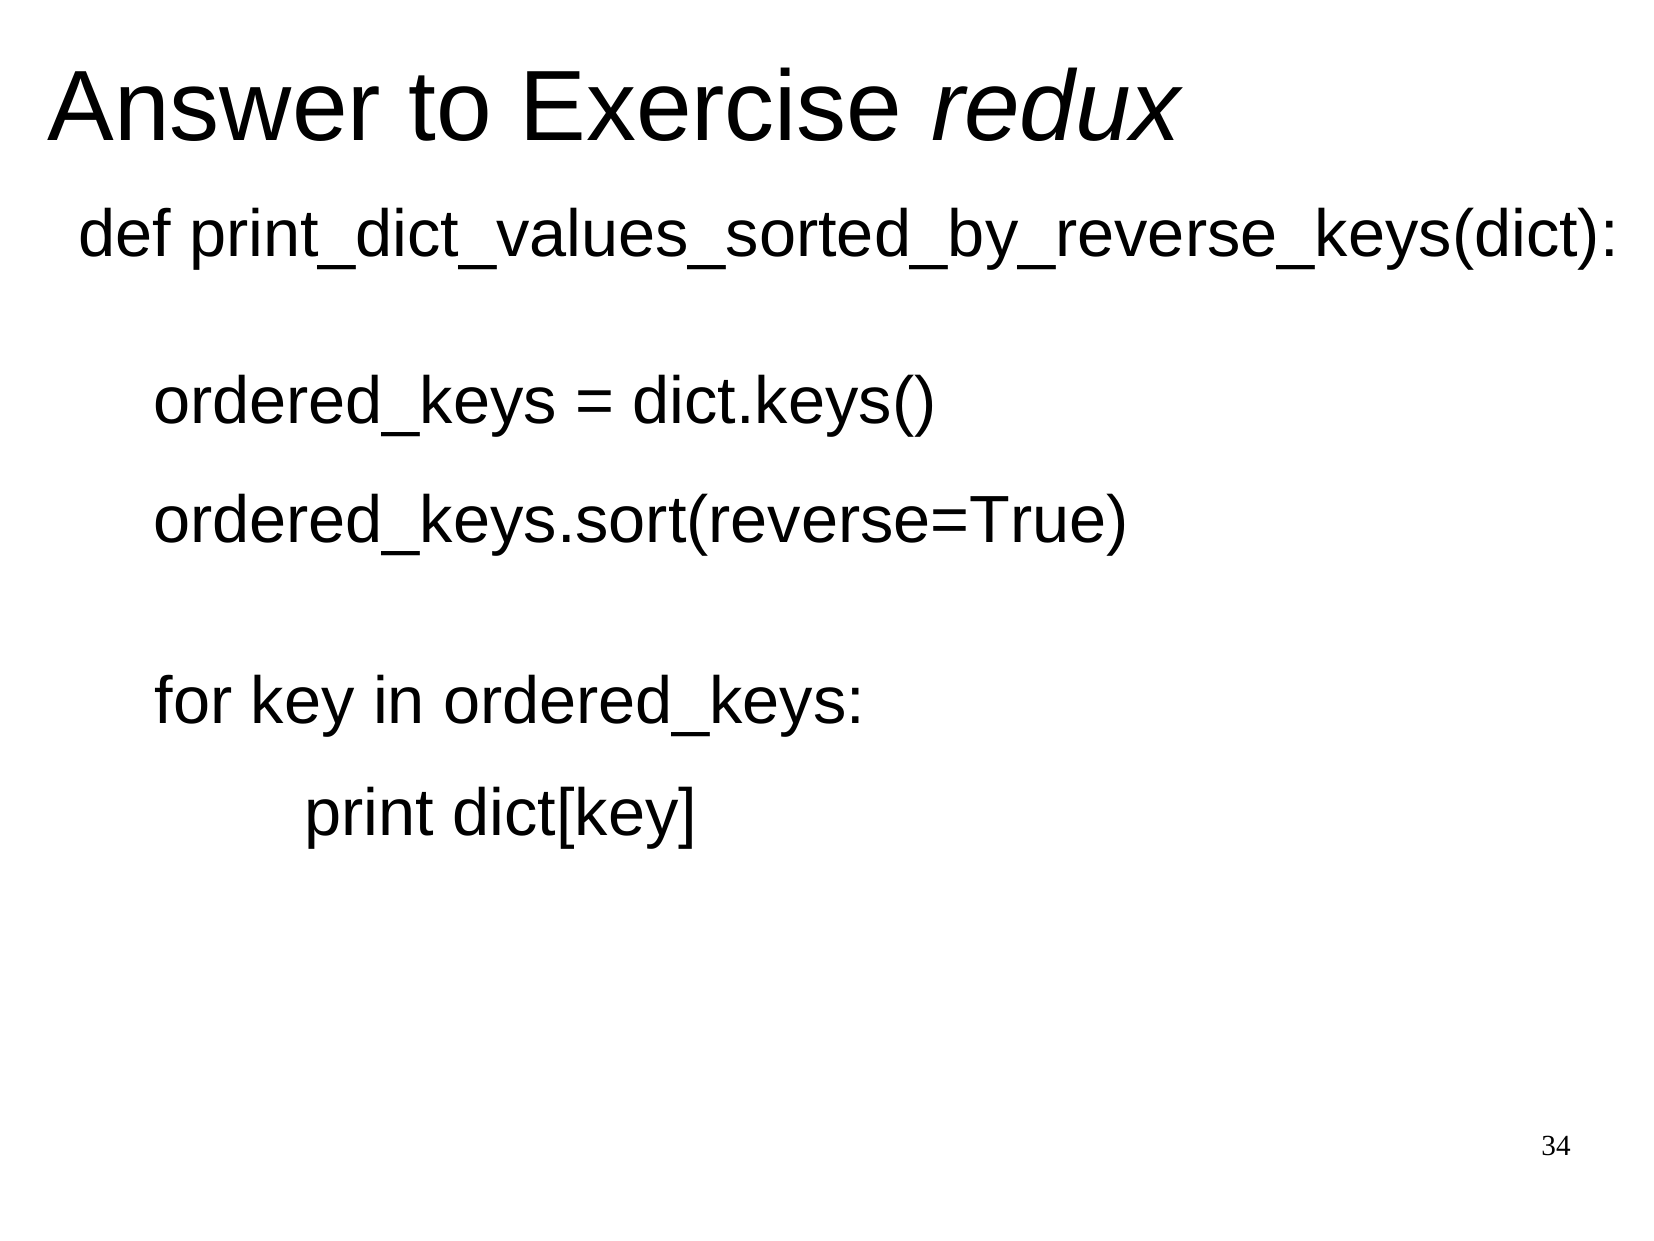

Answer to Exercise redux
def print_dict_values_sorted_by_reverse_keys(dict):
	ordered_keys = dict.keys()
	ordered_keys.sort(reverse=True)
	for key in ordered_keys:
	print dict[key]
34